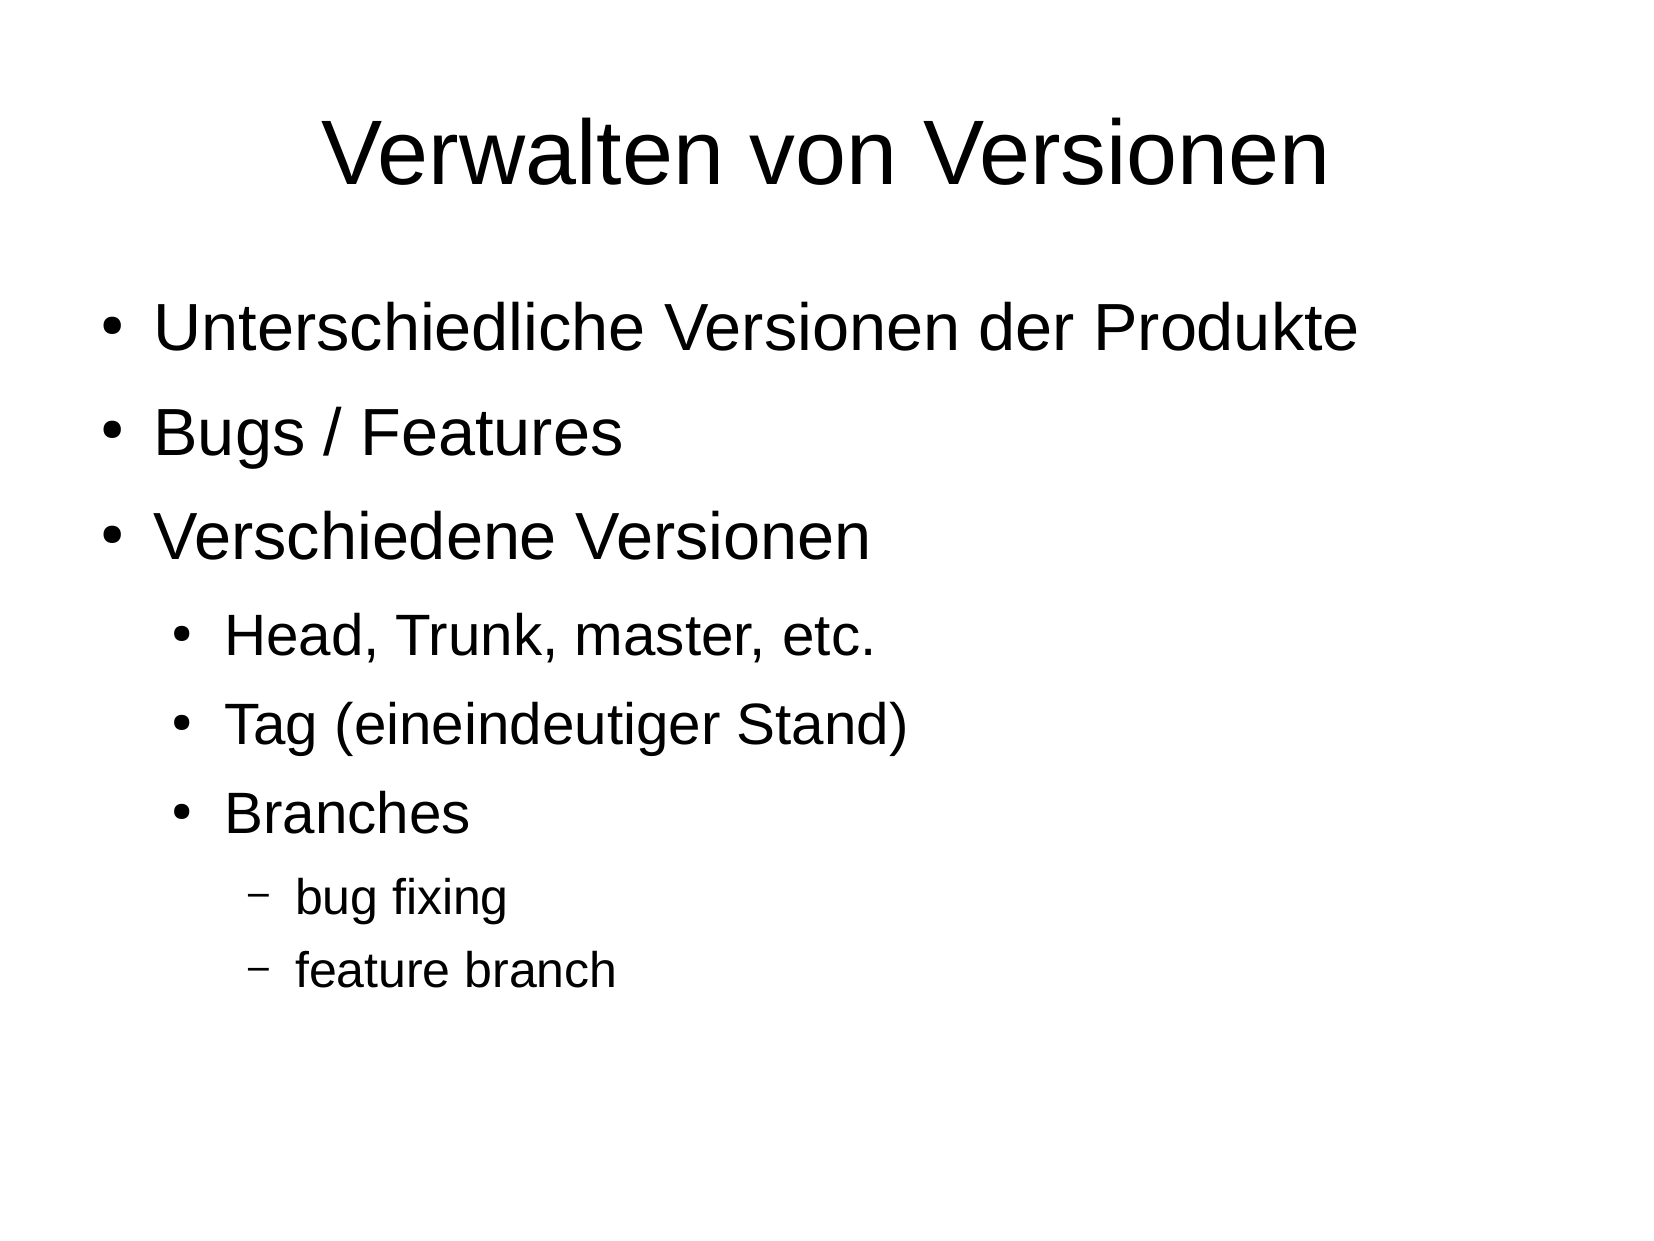

# Verwalten von Versionen
Unterschiedliche Versionen der Produkte
Bugs / Features
Verschiedene Versionen
Head, Trunk, master, etc.
Tag (eineindeutiger Stand)
Branches
bug fixing
feature branch